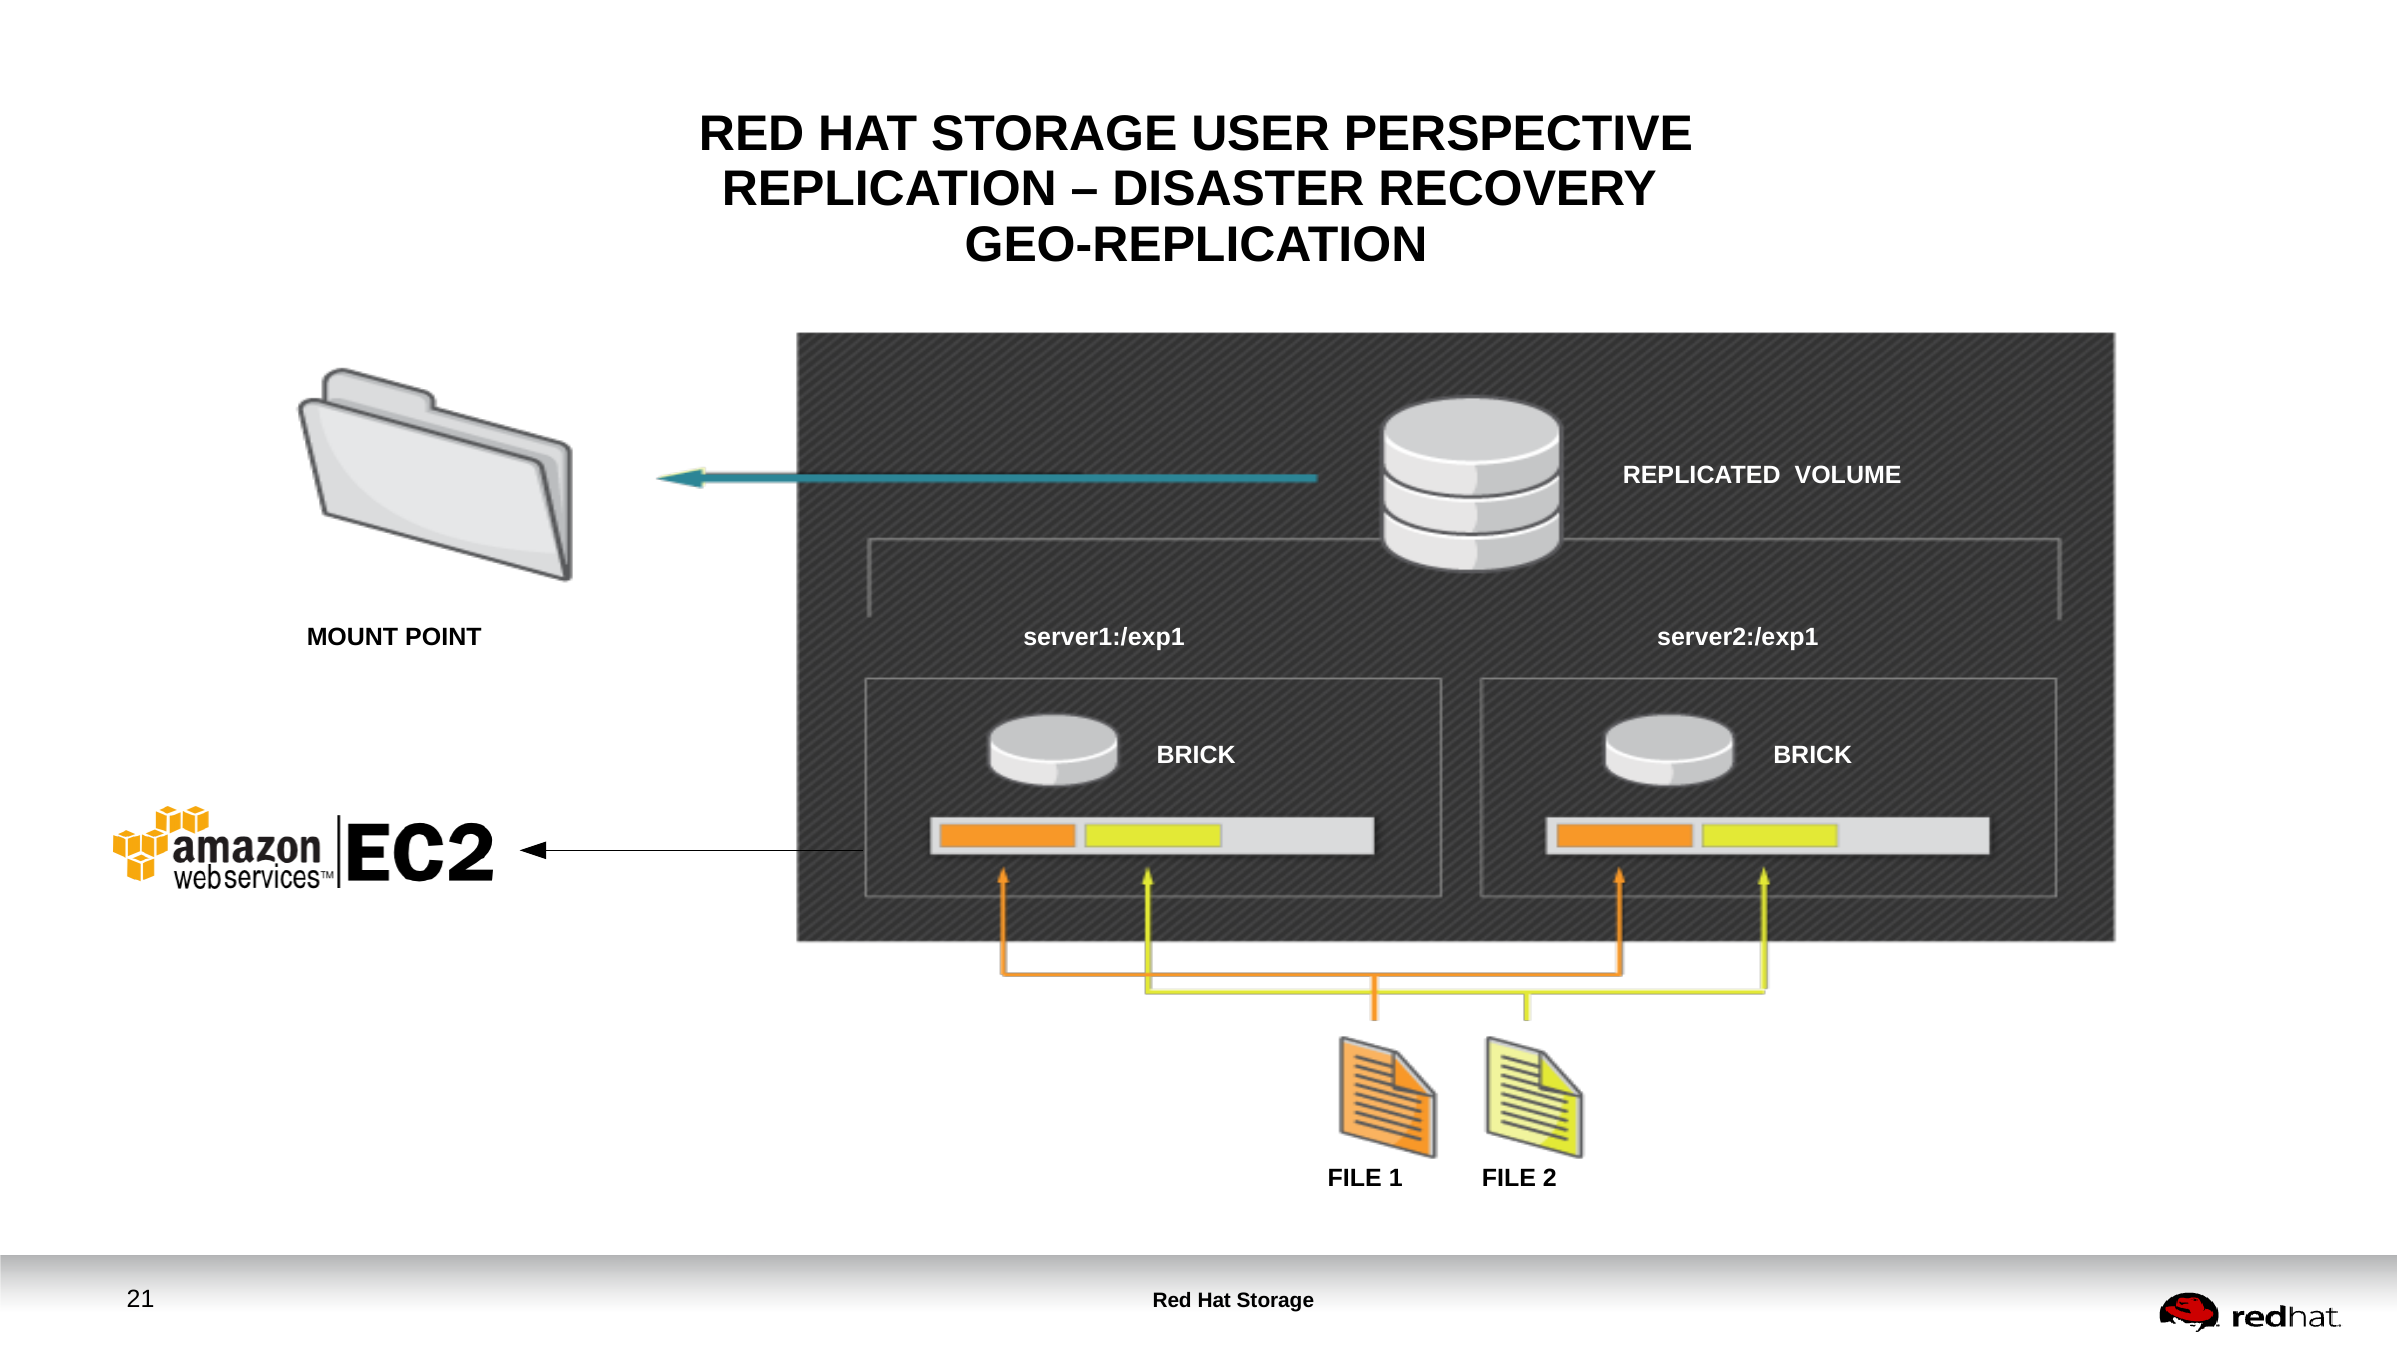

RED HAT STORAGE USER PERSPECTIVE
REPLICATION – DISASTER RECOVERY
GEO-REPLICATION
REPLICATED VOLUME
MOUNT POINT
server1:/exp1
server2:/exp1
BRICK
BRICK
FILE 1
FILE 2